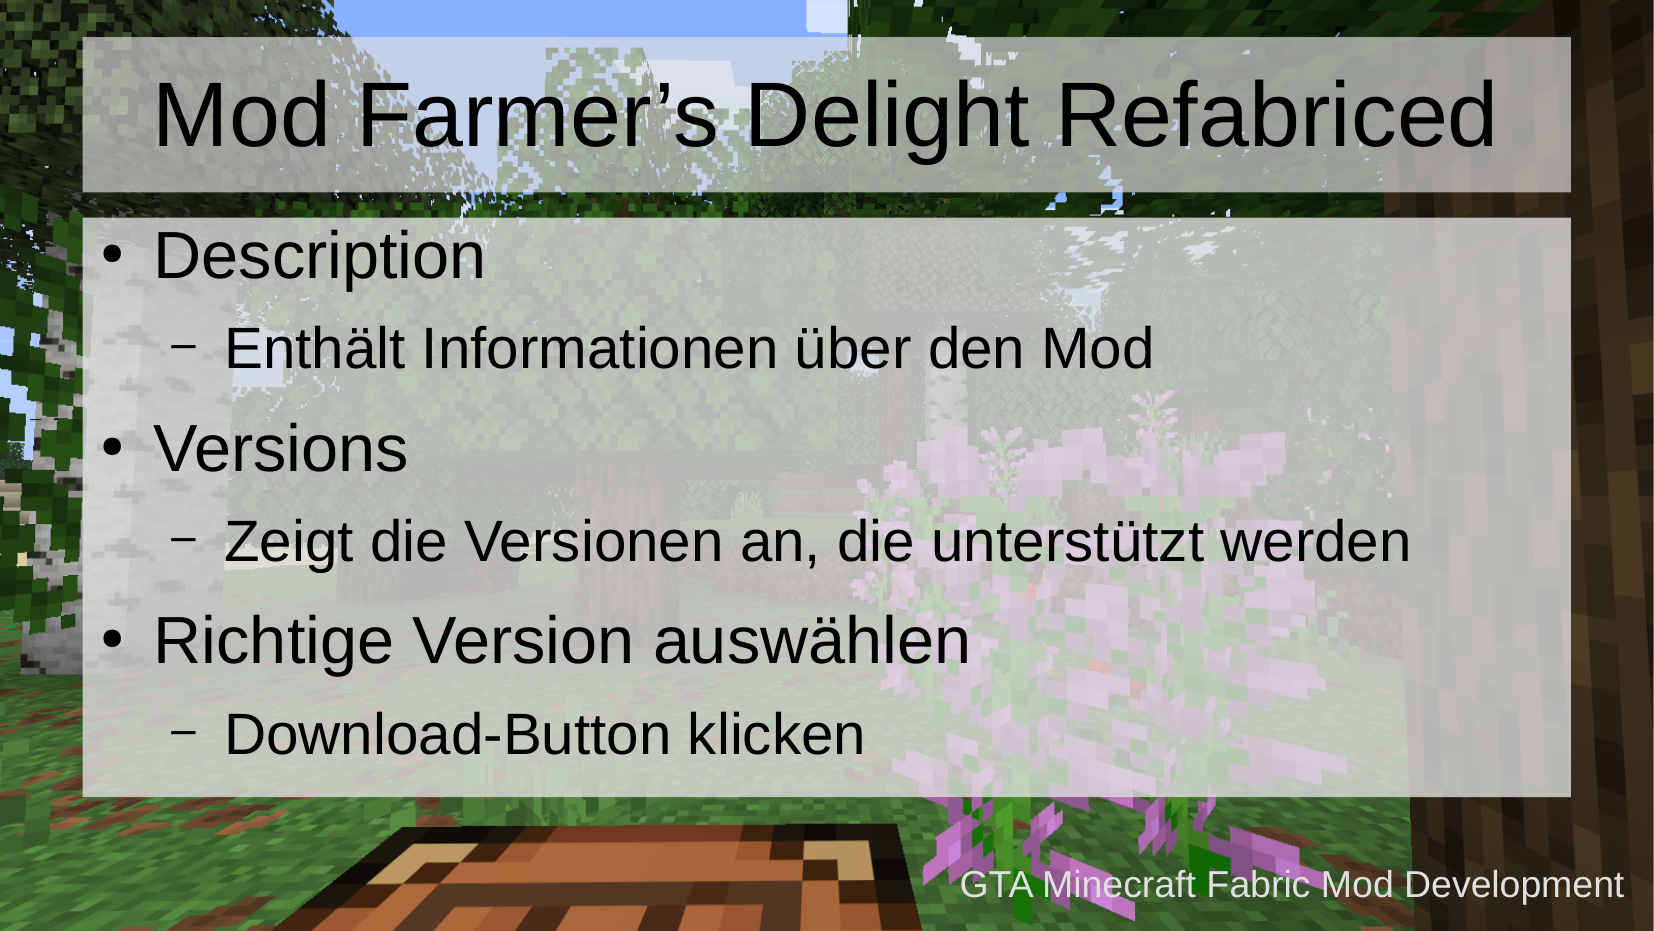

# Mod Farmer’s Delight Refabriced
Description
Enthält Informationen über den Mod
Versions
Zeigt die Versionen an, die unterstützt werden
Richtige Version auswählen
Download-Button klicken